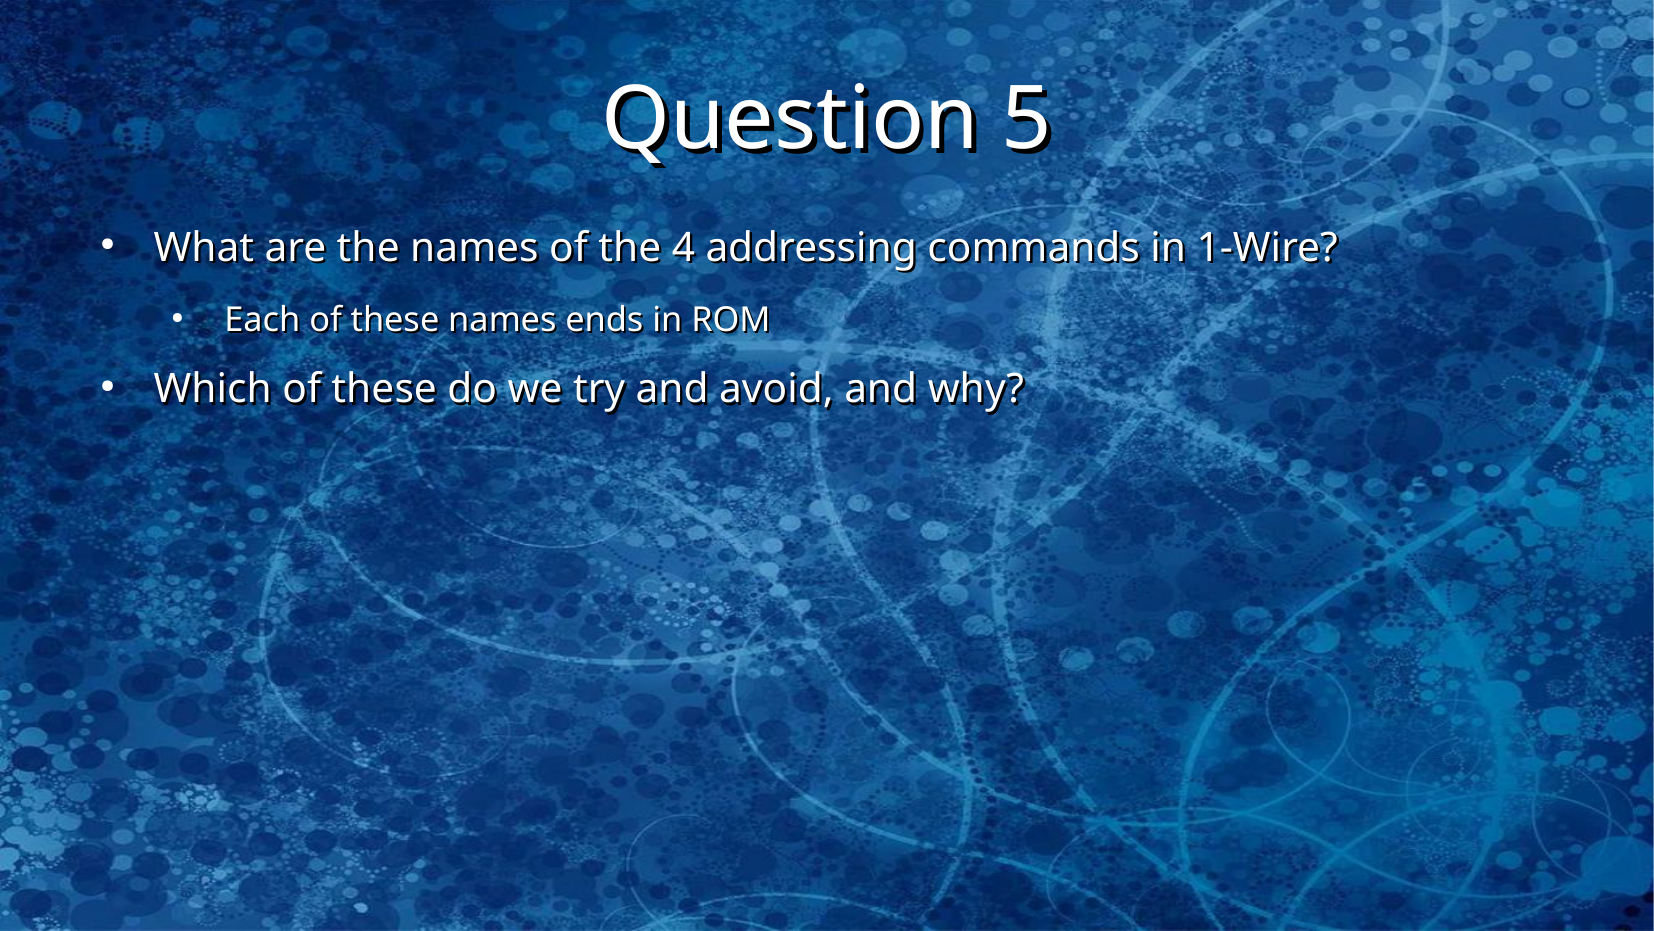

# Question 5
What are the names of the 4 addressing commands in 1-Wire?
Each of these names ends in ROM
Which of these do we try and avoid, and why?